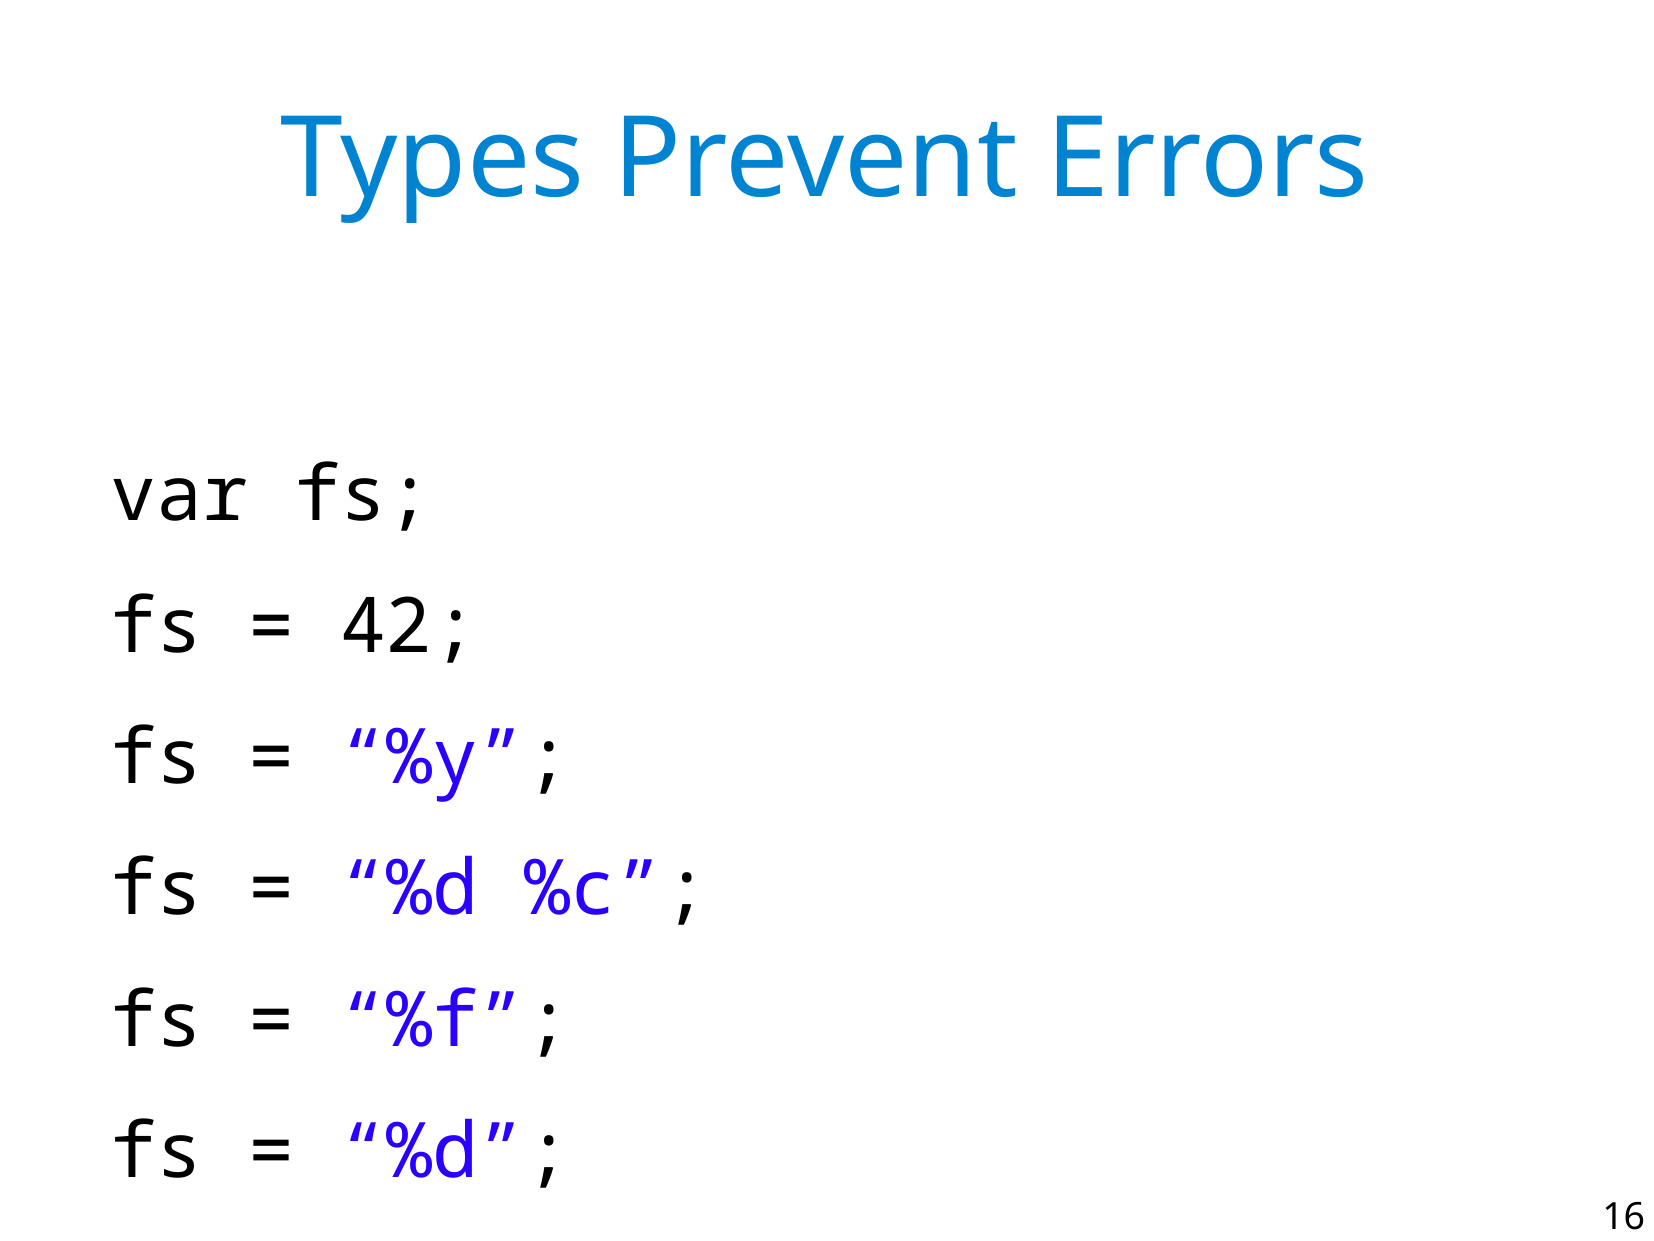

# Types Prevent Errors
var fs;
fs = 42;
fs = “%y”;
fs = “%d %c”;
fs = “%f”;
fs = “%d”;
printf(fs, 5);
16